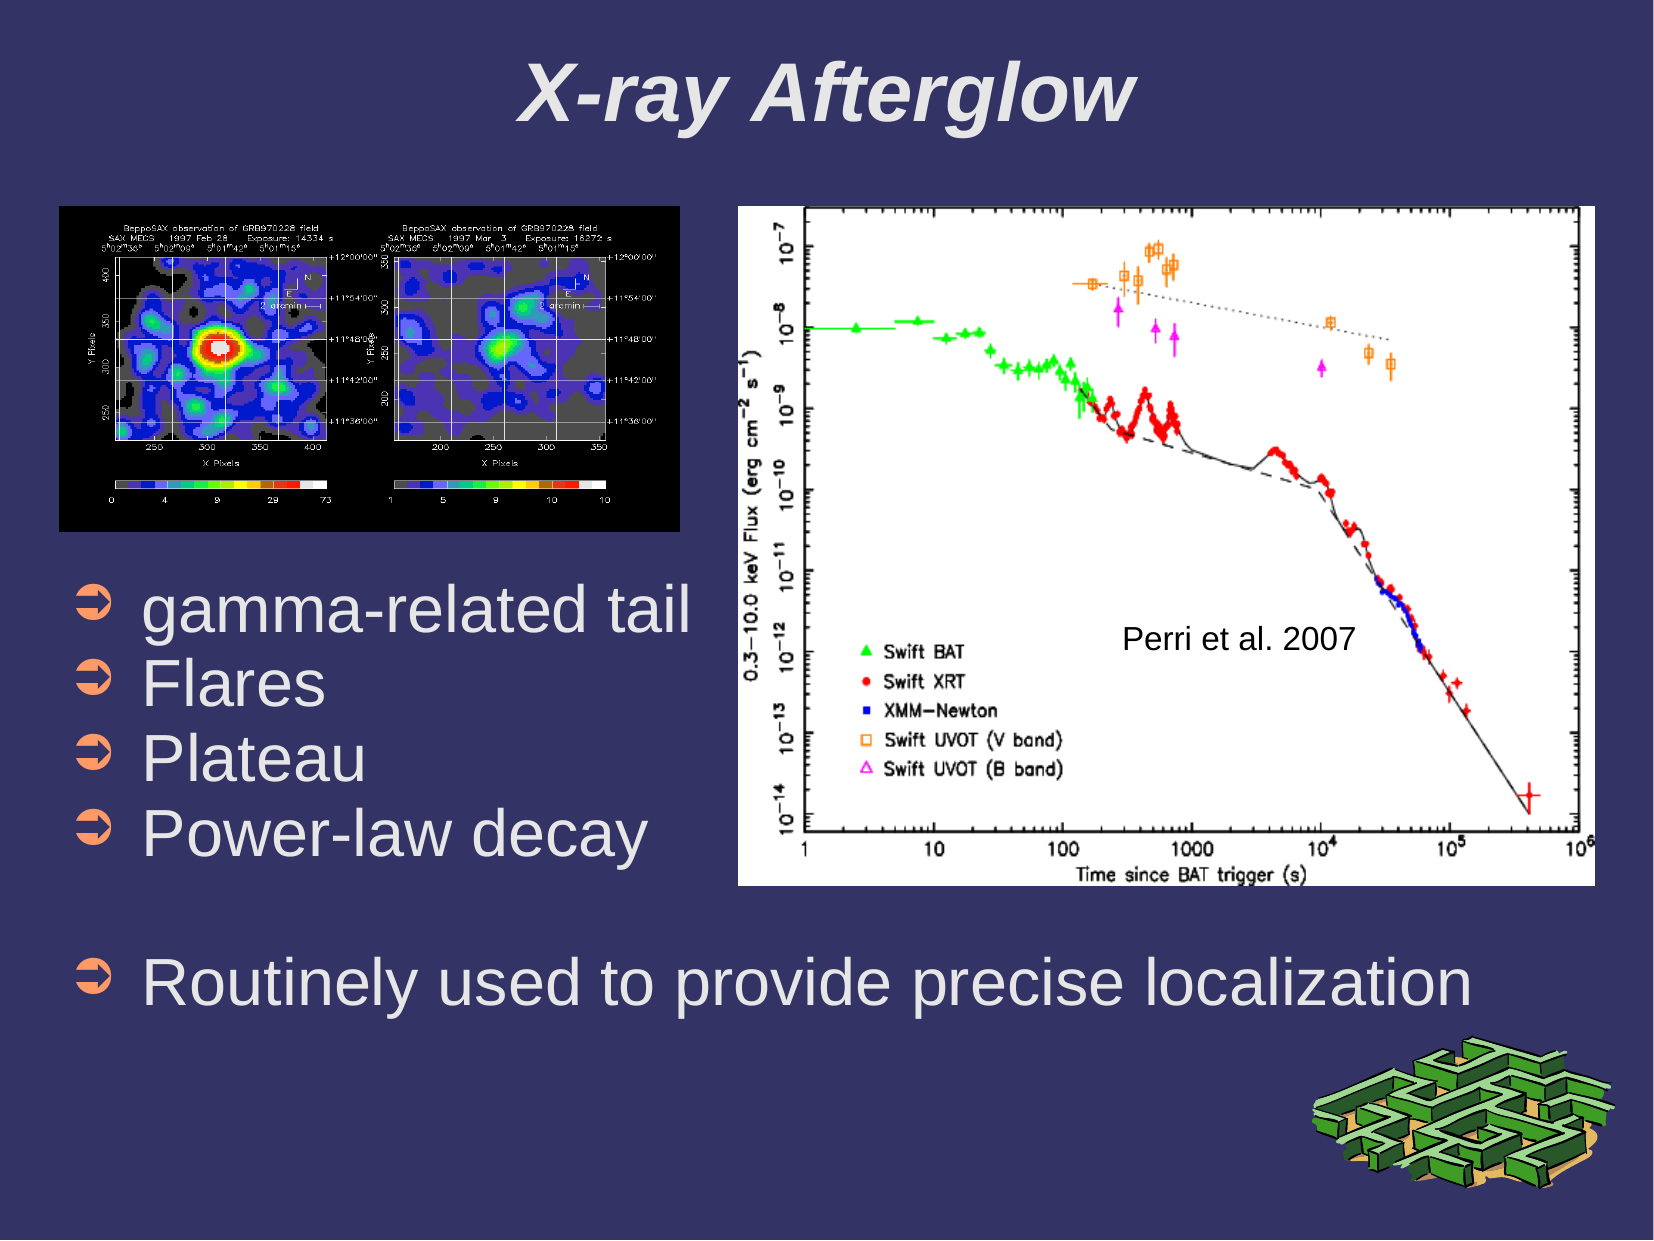

# X-ray Afterglow
gamma-related tail
Flares
Plateau
Power-law decay
Routinely used to provide precise localization
Perri et al. 2007